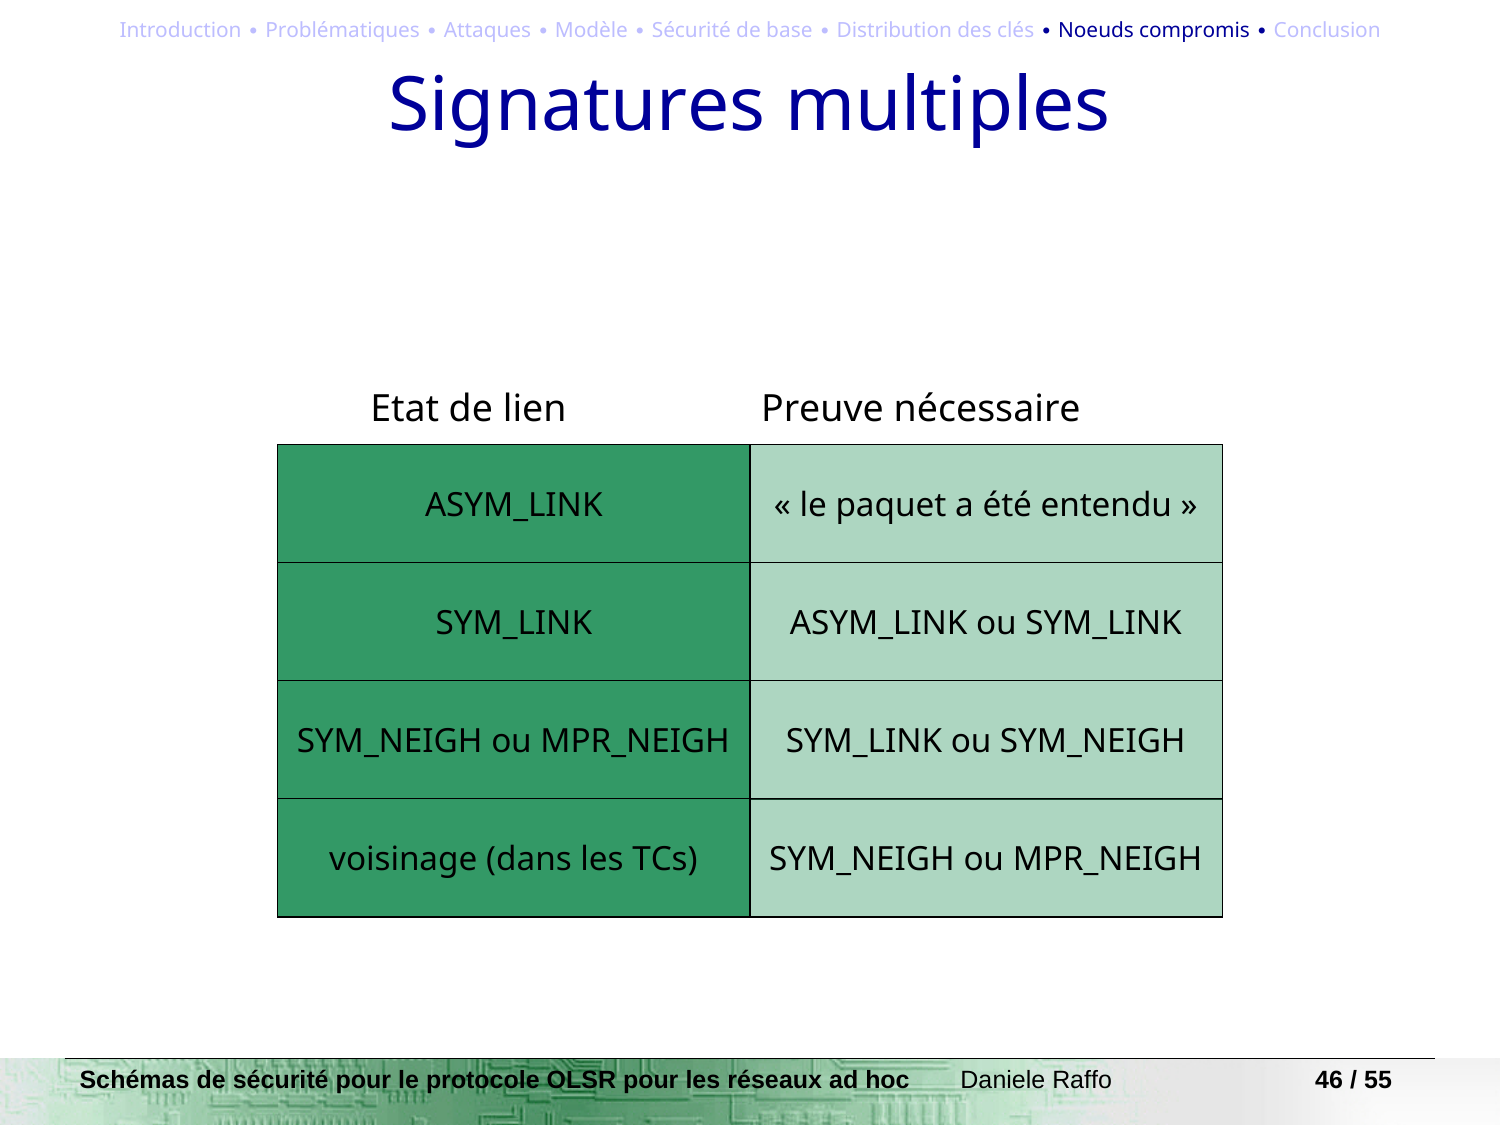

Introduction ∙ Problématiques ∙ Attaques ∙ Modèle ∙ Sécurité de base ∙ Distribution des clés ∙ Noeuds compromis ∙ Conclusion
Signatures multiples
 Etat de lien Preuve nécessaire
ASYM_LINK
« le paquet a été entendu »
SYM_LINK
ASYM_LINK ou SYM_LINK
SYM_NEIGH ou MPR_NEIGH
SYM_LINK ou SYM_NEIGH
voisinage (dans les TCs)
SYM_NEIGH ou MPR_NEIGH
46
Schémas de sécurité pour le protocole OLSR pour les réseaux ad hoc Daniele Raffo